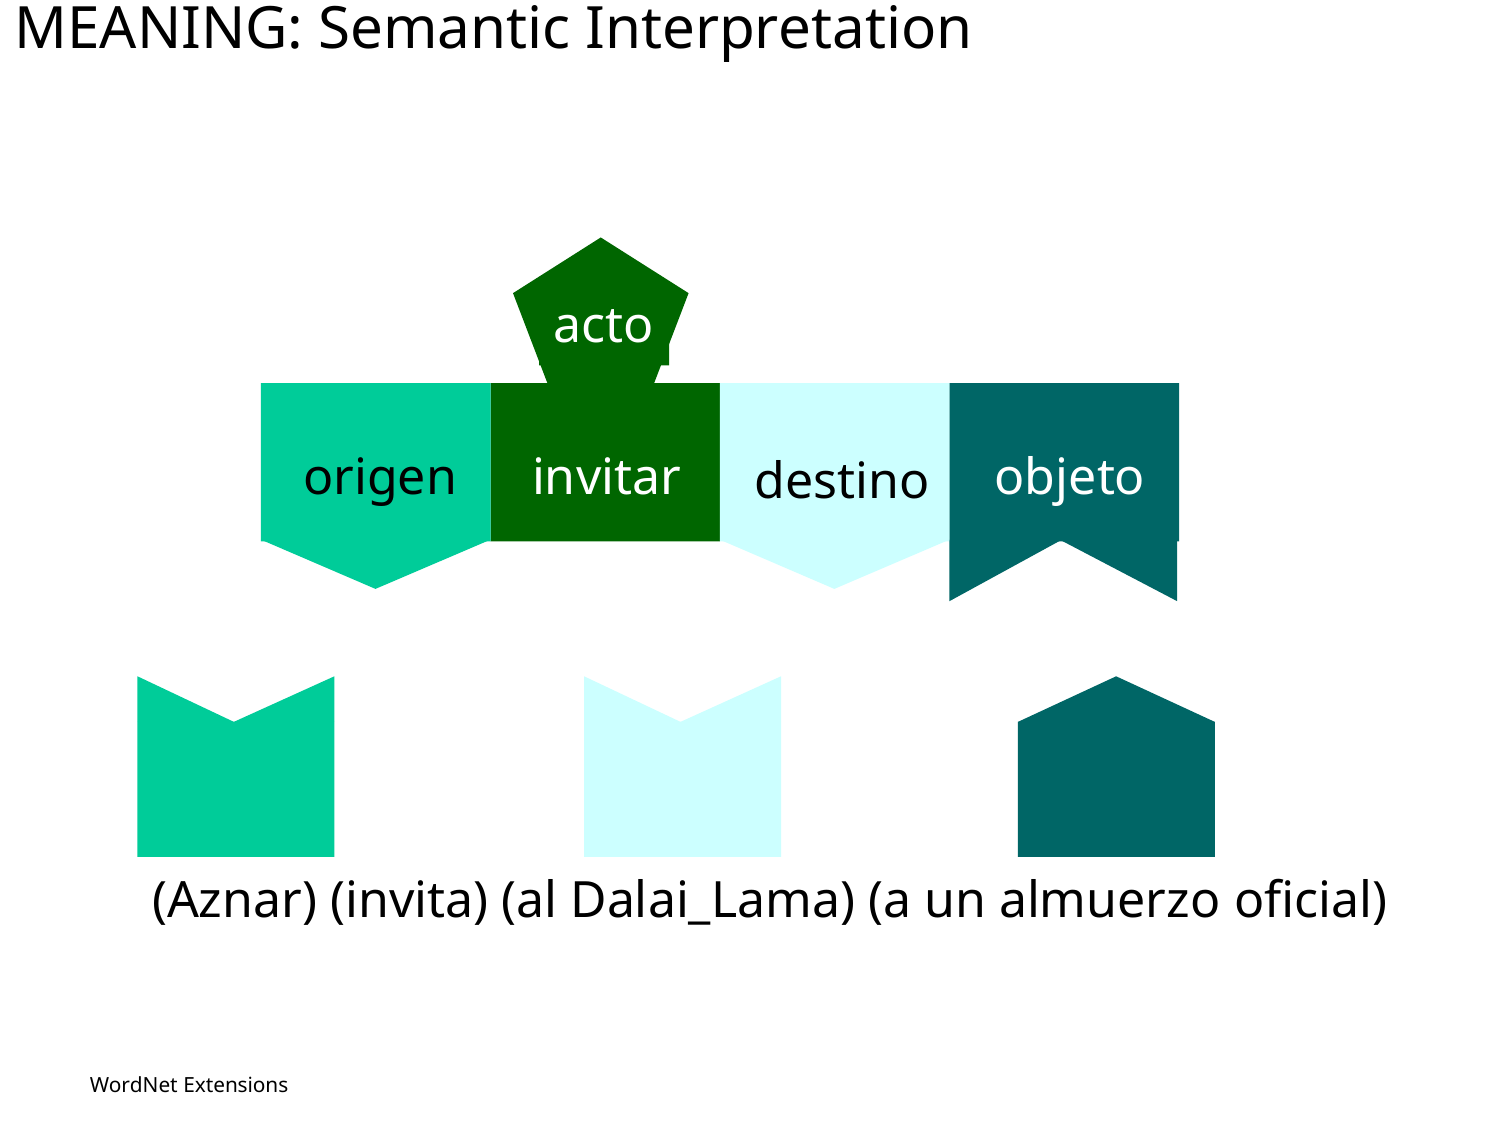

# MEANING: Semantic Interpretation
acto
origen
invitar
objeto
destino
(Aznar) (invita) (al Dalai_Lama) (a un almuerzo oficial)